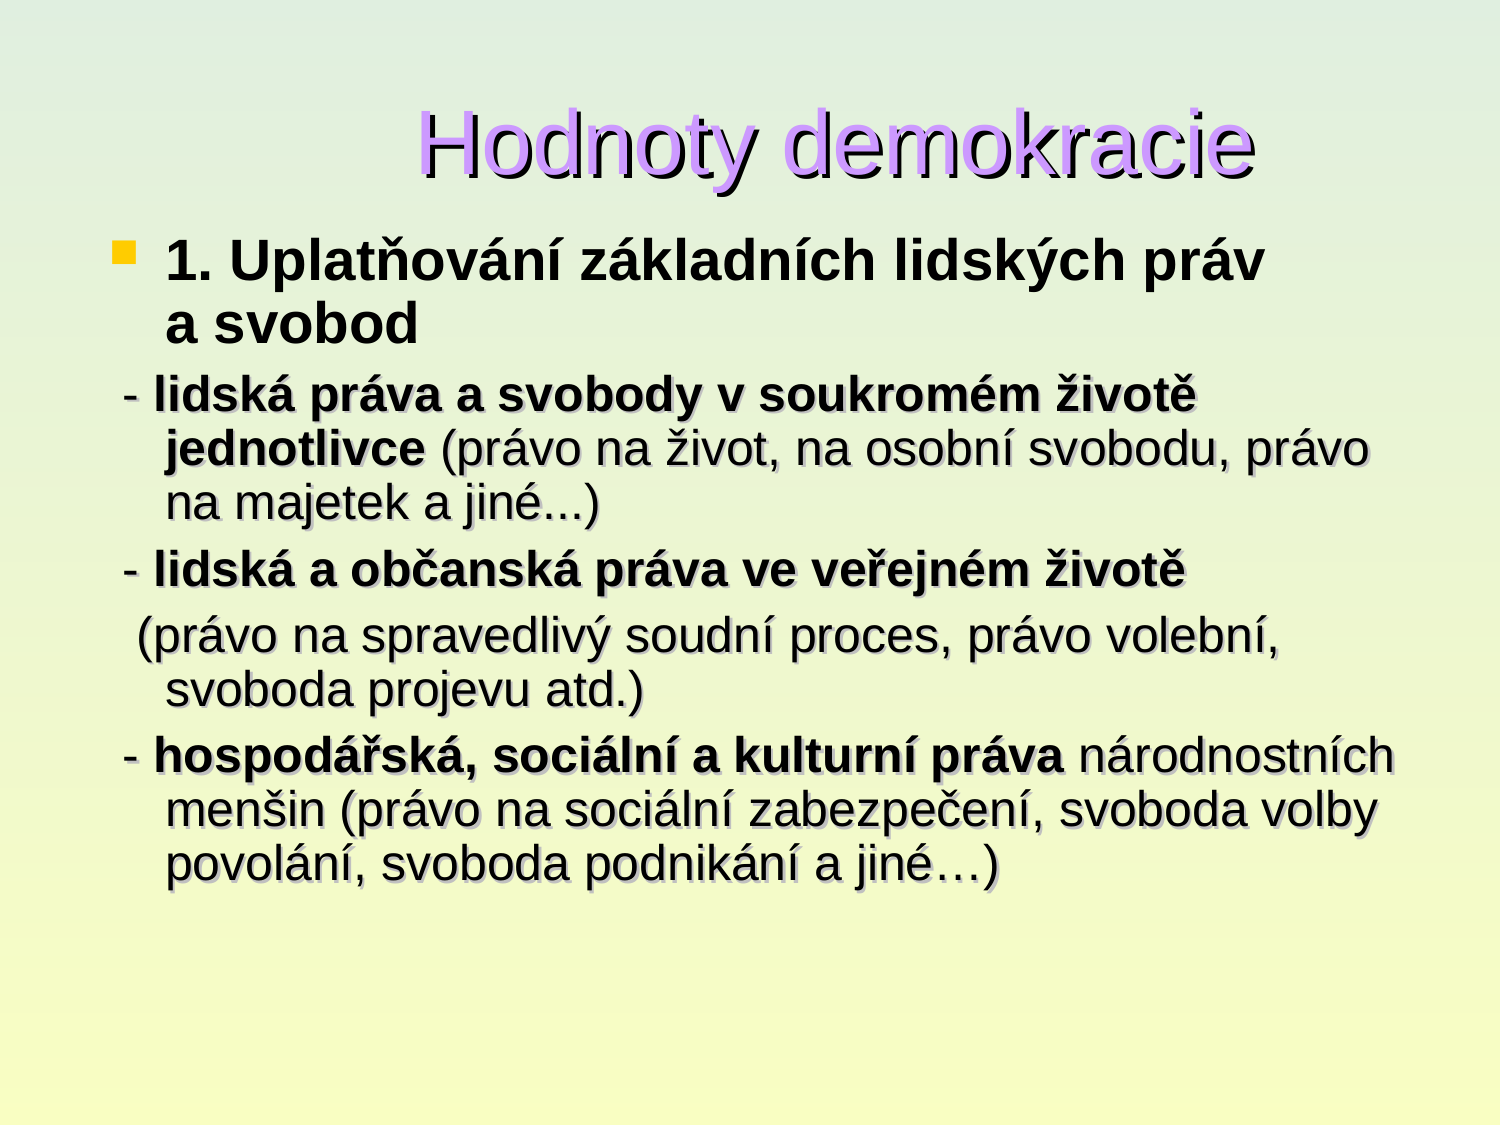

# Hodnoty demokracie
1. Uplatňování základních lidských práv
a svobod
 - lidská práva a svobody v soukromém životě jednotlivce (právo na život, na osobní svobodu, právo na majetek a jiné...)
 - lidská a občanská práva ve veřejném životě
 (právo na spravedlivý soudní proces, právo volební, svoboda projevu atd.)
 - hospodářská, sociální a kulturní práva národnostních menšin (právo na sociální zabezpečení, svoboda volby povolání, svoboda podnikání a jiné…)